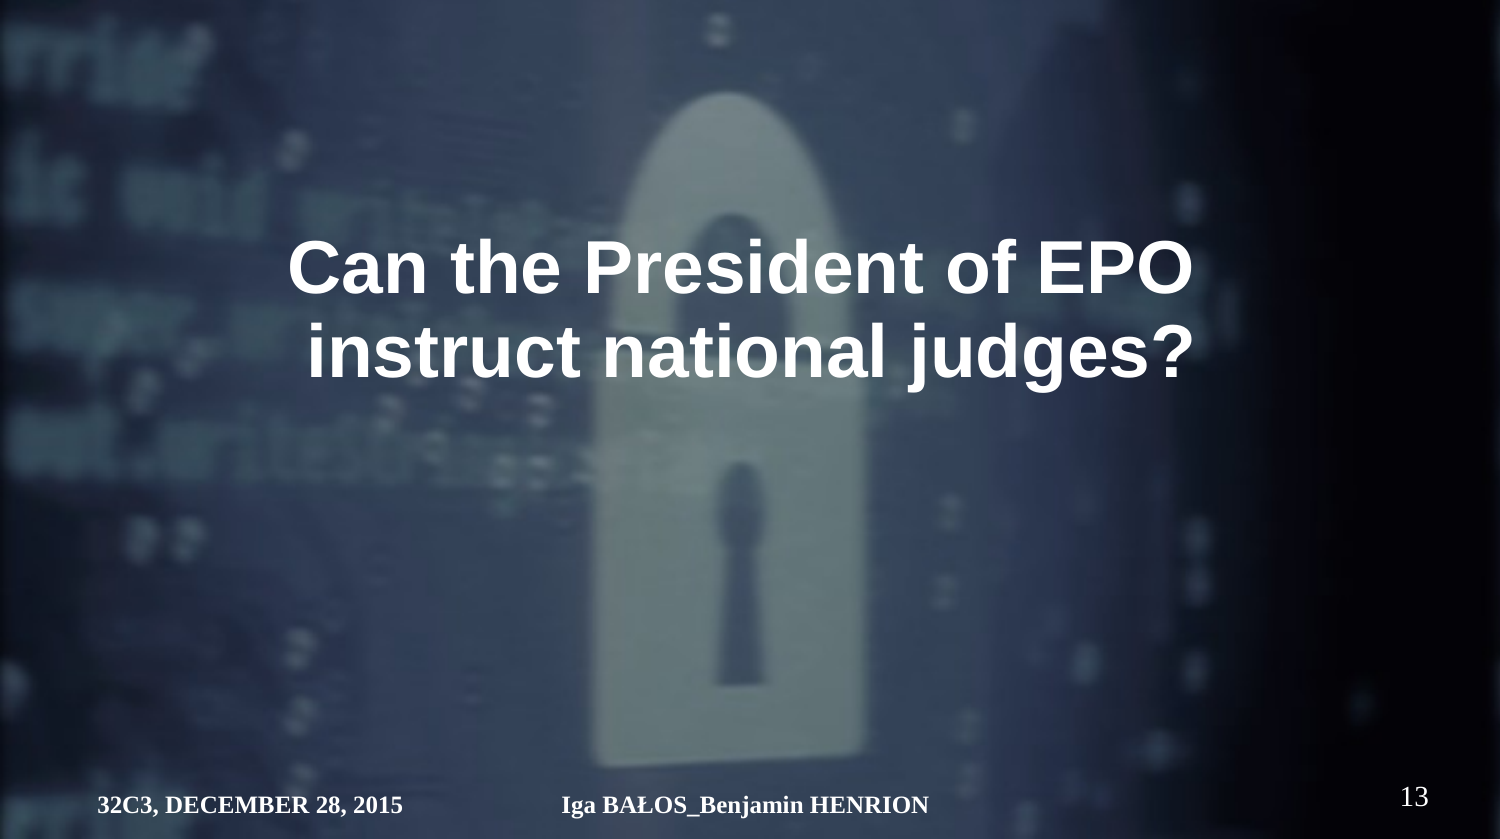

Can the President of EPO
instruct national judges?
13
32C3, DECEMBER 22, 2015
Iga BAŁOS_Benjamin HENRION